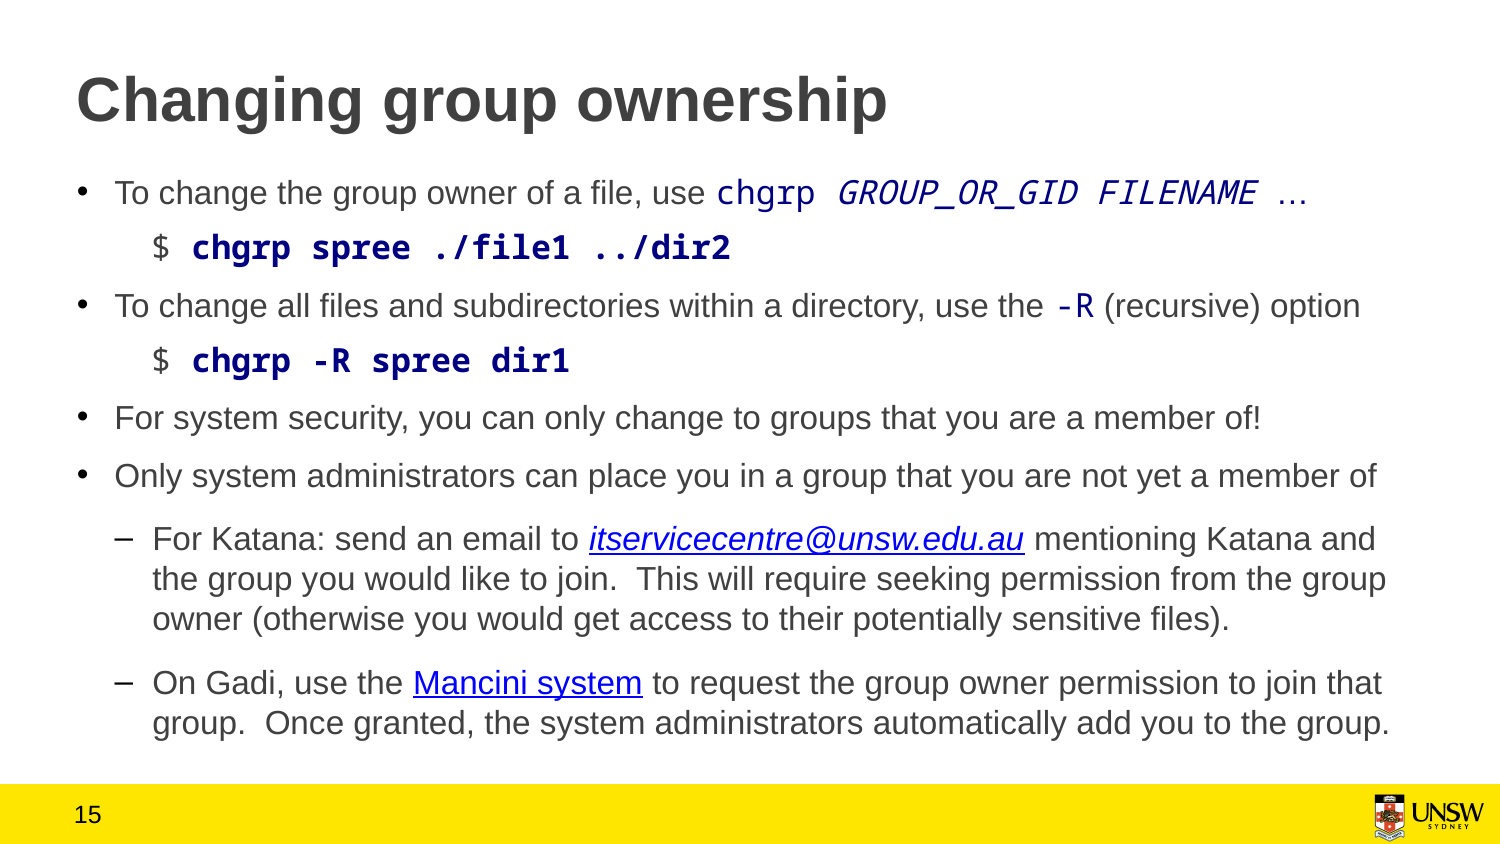

# Changing group ownership
To change the group owner of a file, use chgrp GROUP_OR_GID FILENAME …
 $ chgrp spree ./file1 ../dir2
To change all files and subdirectories within a directory, use the -R (recursive) option
 $ chgrp -R spree dir1
For system security, you can only change to groups that you are a member of!
Only system administrators can place you in a group that you are not yet a member of
For Katana: send an email to itservicecentre@unsw.edu.au mentioning Katana and the group you would like to join. This will require seeking permission from the group owner (otherwise you would get access to their potentially sensitive files).
On Gadi, use the Mancini system to request the group owner permission to join that group. Once granted, the system administrators automatically add you to the group.